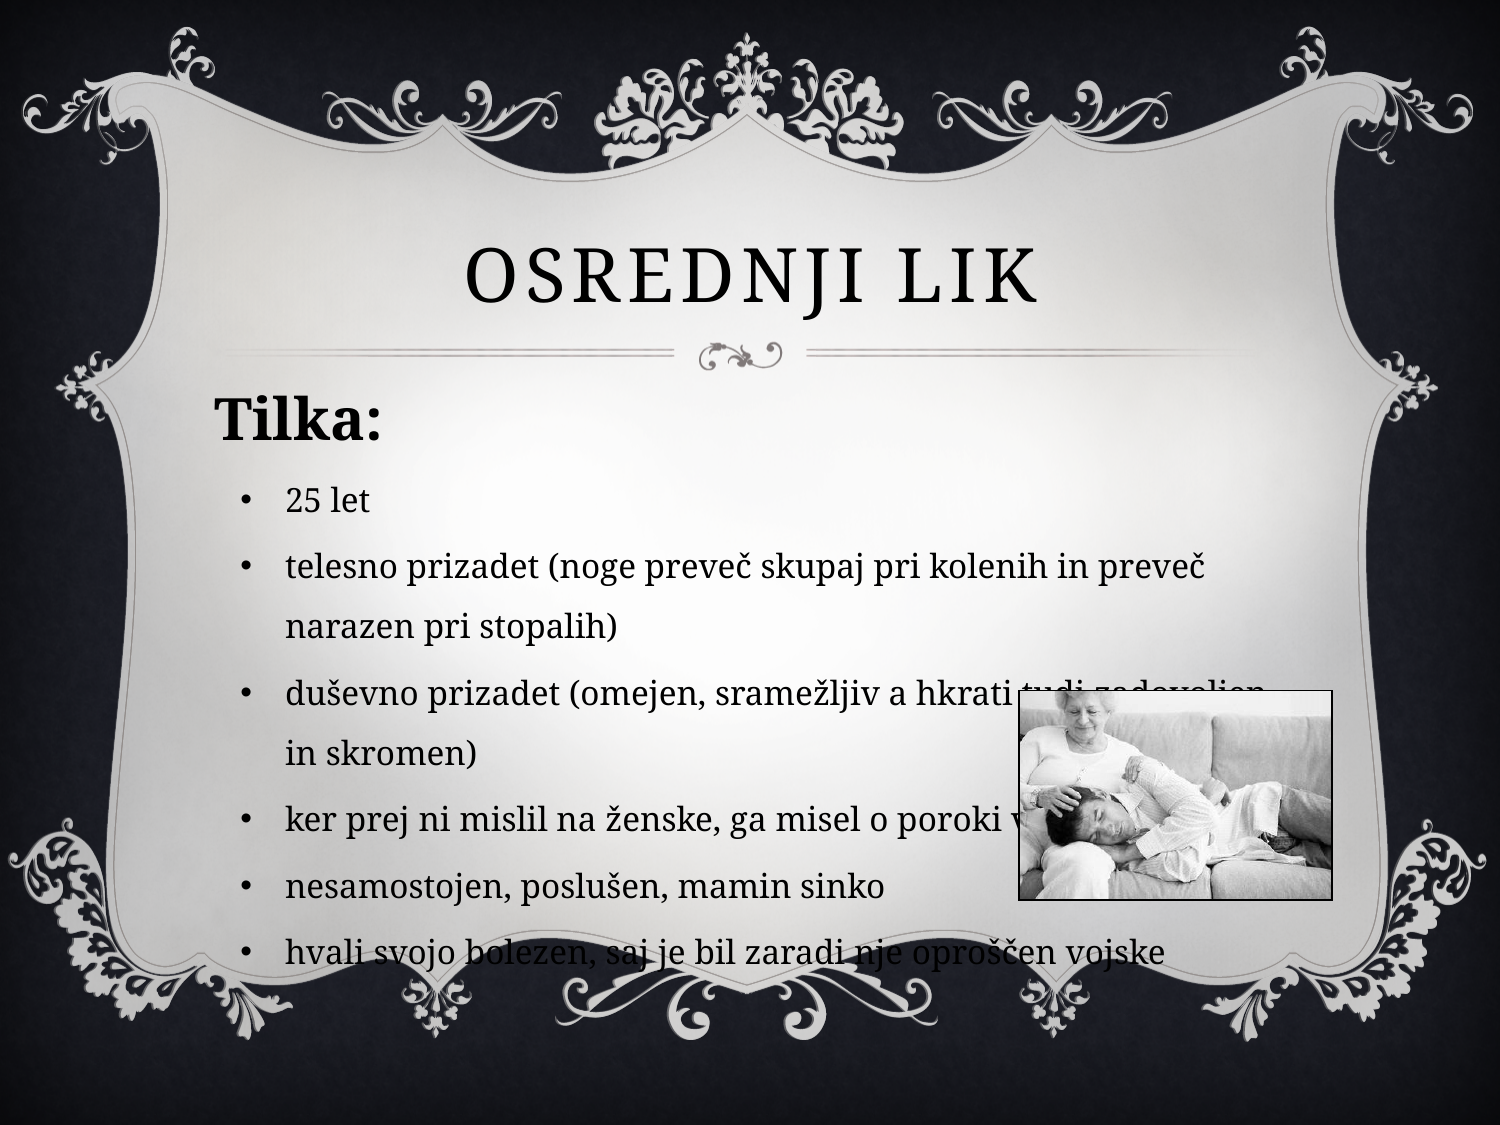

# Osrednji lik
Tilka:
25 let
telesno prizadet (noge preveč skupaj pri kolenih in preveč narazen pri stopalih)
duševno prizadet (omejen, sramežljiv a hkrati tudi zadovoljen in skromen)
ker prej ni mislil na ženske, ga misel o poroki vznemiri
nesamostojen, poslušen, mamin sinko
hvali svojo bolezen, saj je bil zaradi nje oproščen vojske